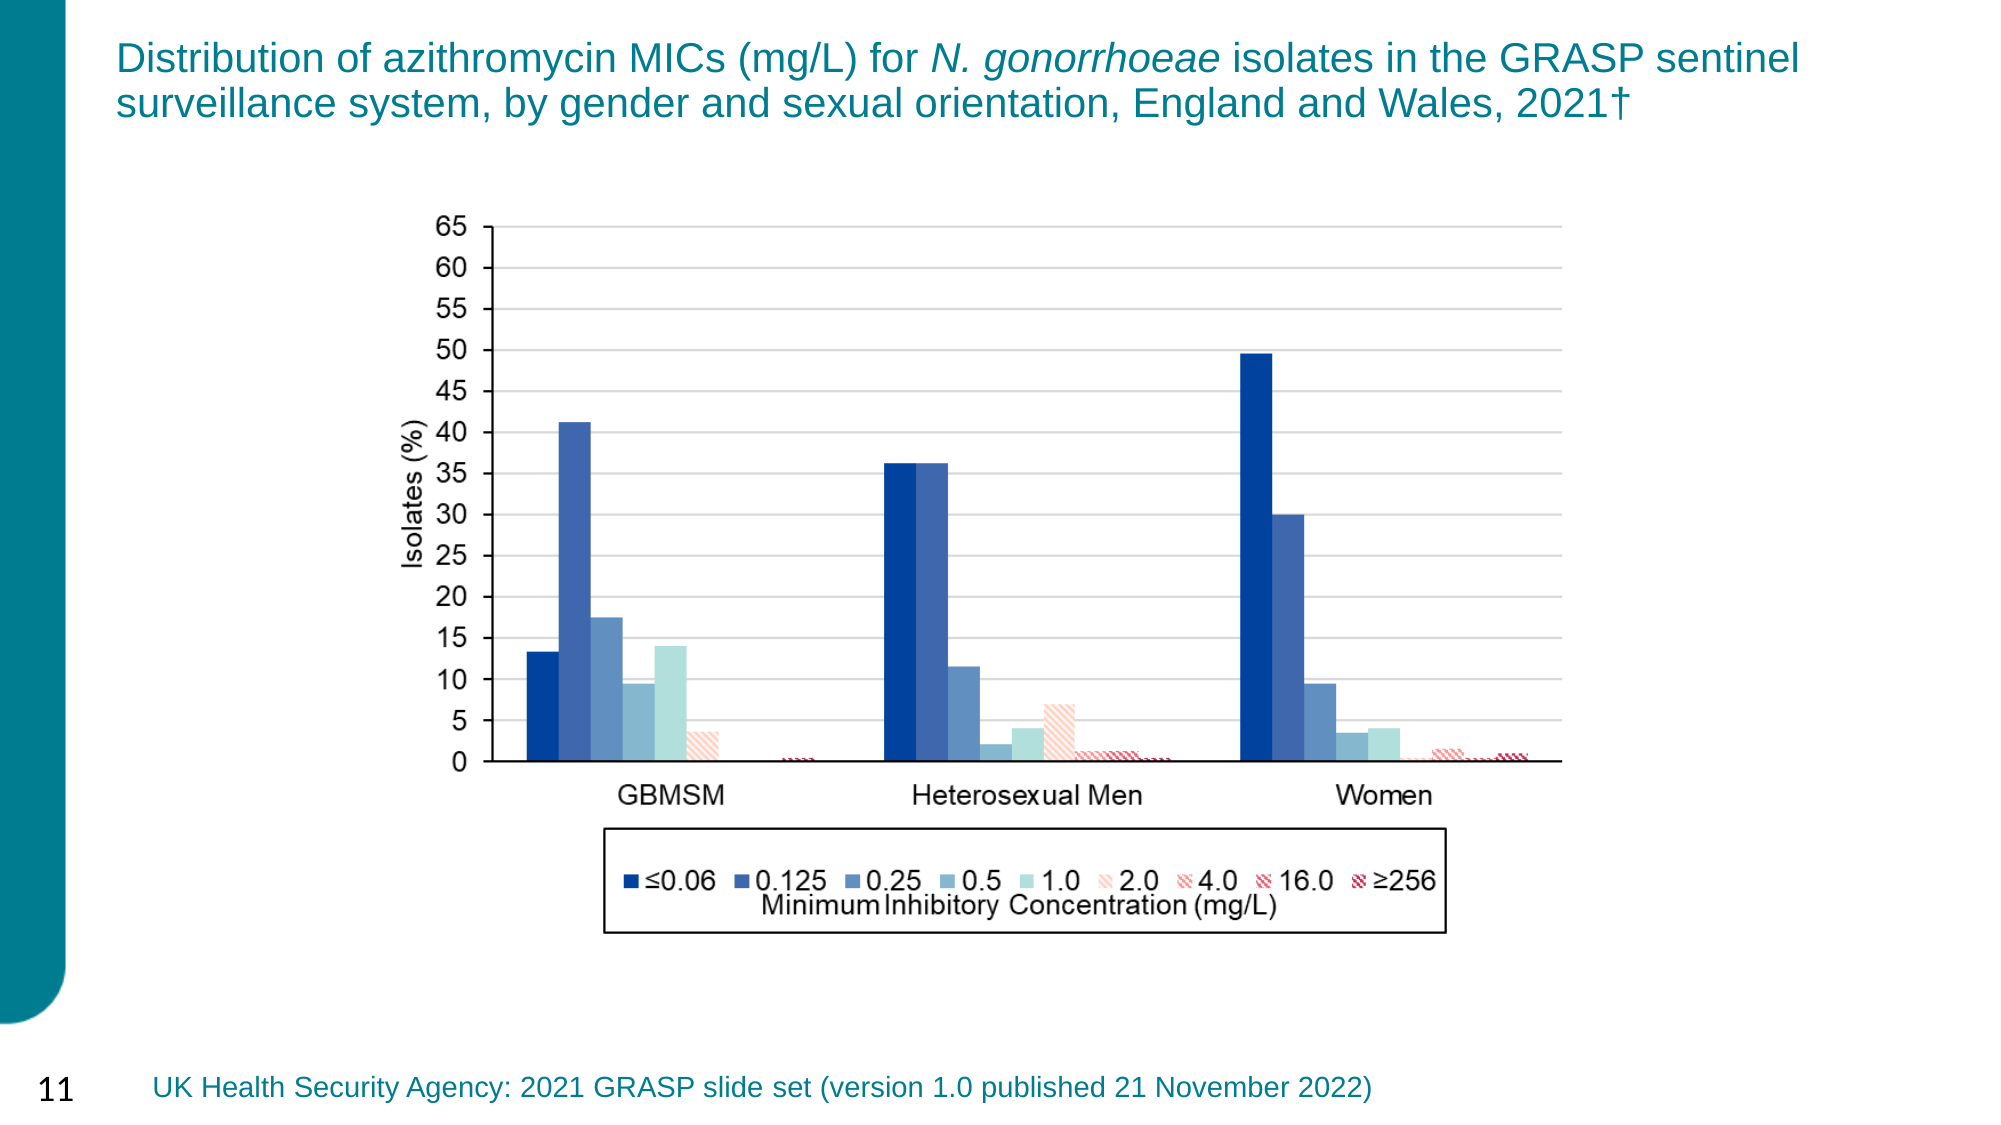

# Distribution of azithromycin MICs (mg/L) for N. gonorrhoeae isolates in the GRASP sentinel surveillance system, by gender and sexual orientation, England and Wales, 2021†
11
UK Health Security Agency: 2021 GRASP slide set (version 1.0 published 21 November 2022)